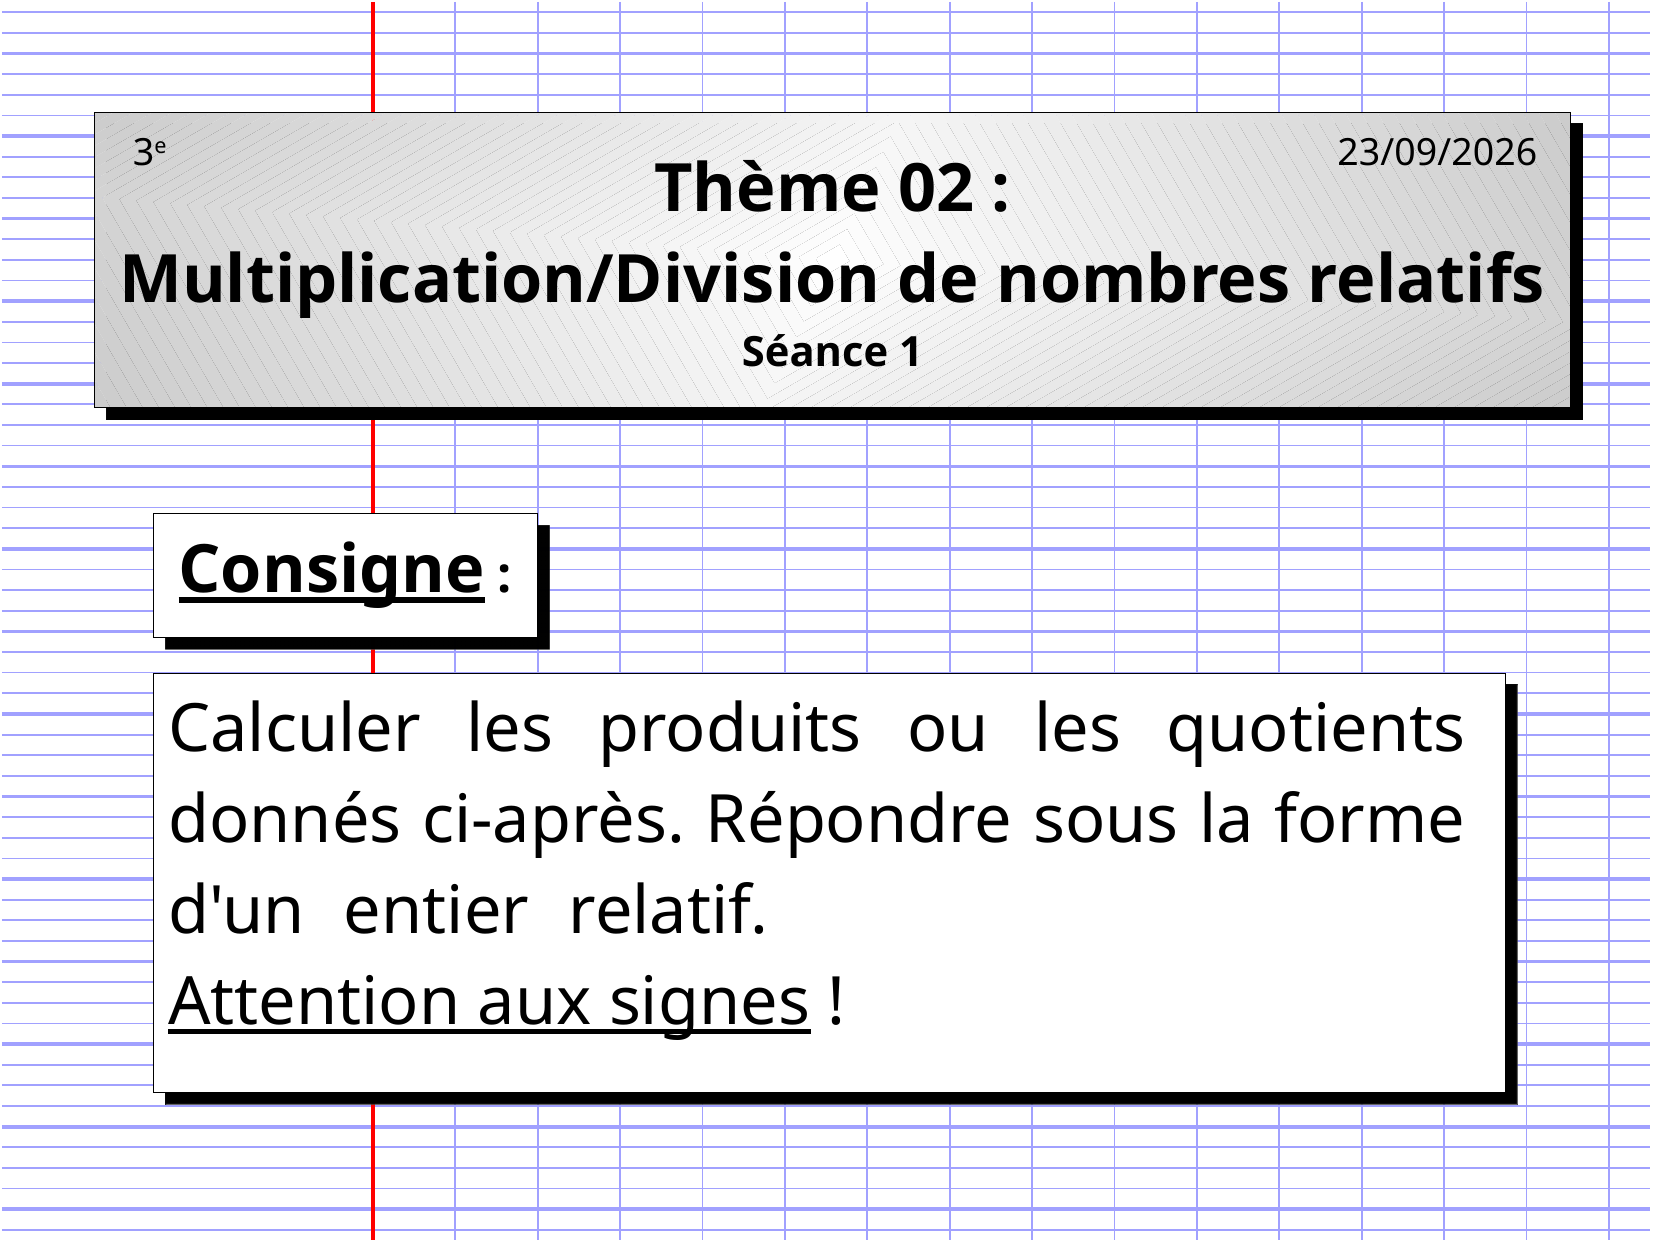

Thème 02 :
Multiplication/Division de nombres relatifs
Séance 1
3e
Consigne :
Calculer les produits ou les quotients donnés ci-après. Répondre sous la forme d'un entier relatif.
Attention aux signes !